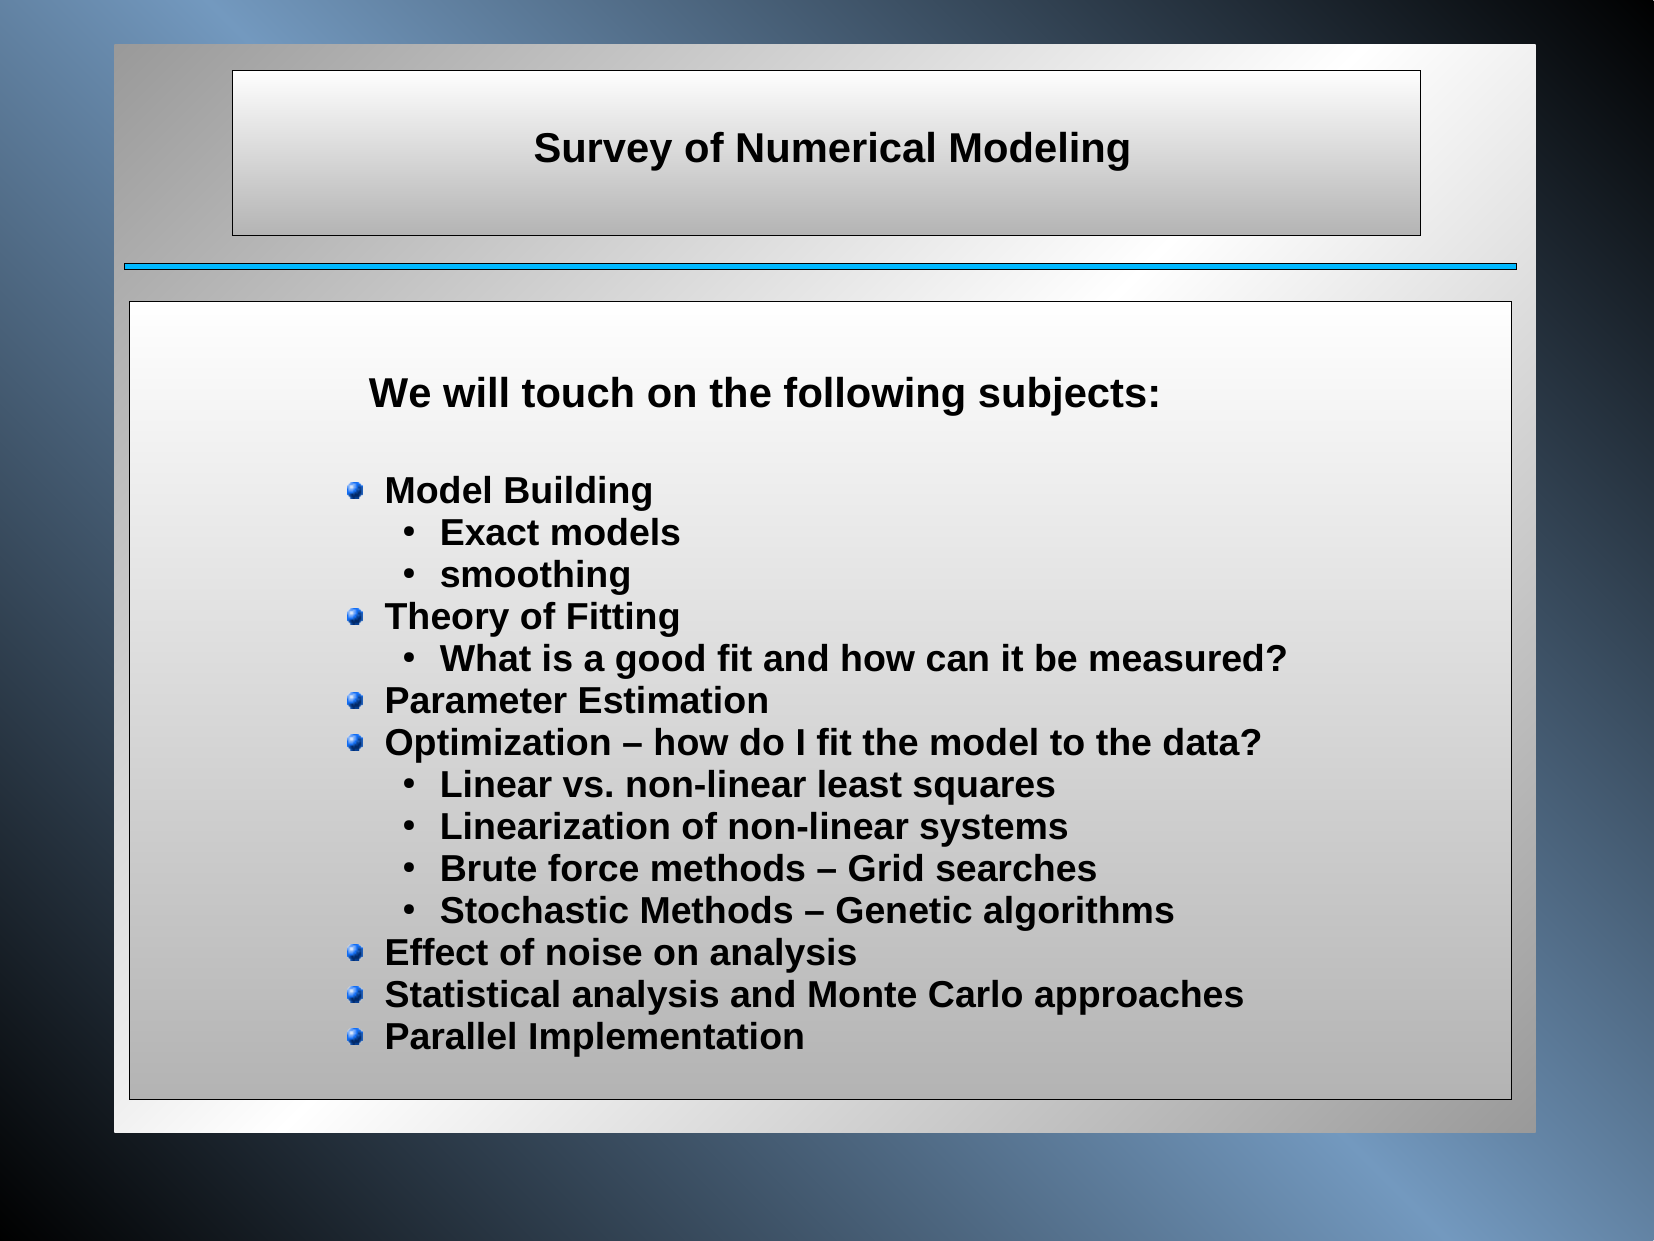

Survey of Numerical Modeling
We will touch on the following subjects:
Model Building
Exact models
smoothing
Theory of Fitting
What is a good fit and how can it be measured?
Parameter Estimation
Optimization – how do I fit the model to the data?
Linear vs. non-linear least squares
Linearization of non-linear systems
Brute force methods – Grid searches
Stochastic Methods – Genetic algorithms
Effect of noise on analysis
Statistical analysis and Monte Carlo approaches
Parallel Implementation